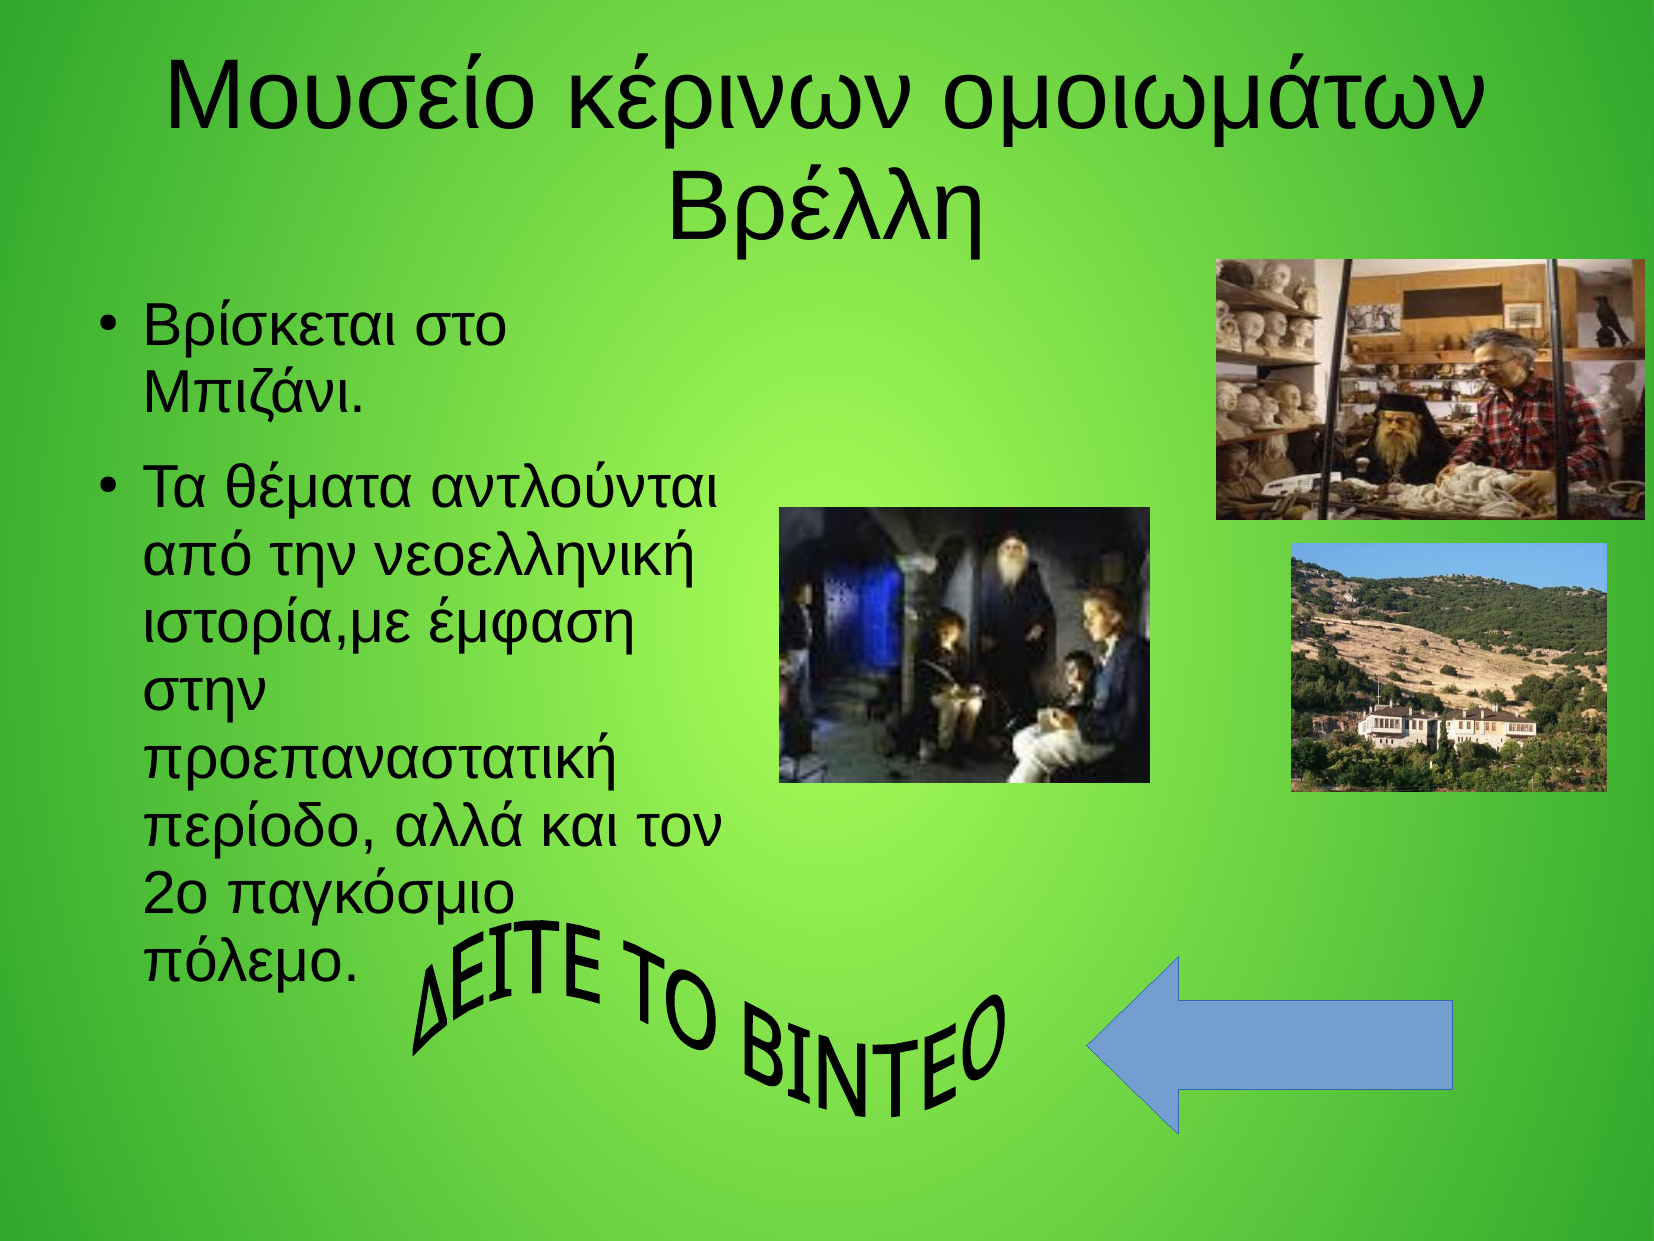

# Μουσείο κέρινων ομοιωμάτων Βρέλλη
Βρίσκεται στο Μπιζάνι.
Τα θέματα αντλούνται από την νεοελληνική ιστορία,με έμφαση στην προεπαναστατική περίοδο, αλλά και τον 2ο παγκόσμιο πόλεμο.
ΔΕΙΤΕ ΤΟ ΒΙΝΤΕΟ
 http://www.youtube.com/watch?v=8W0kp5YewAE